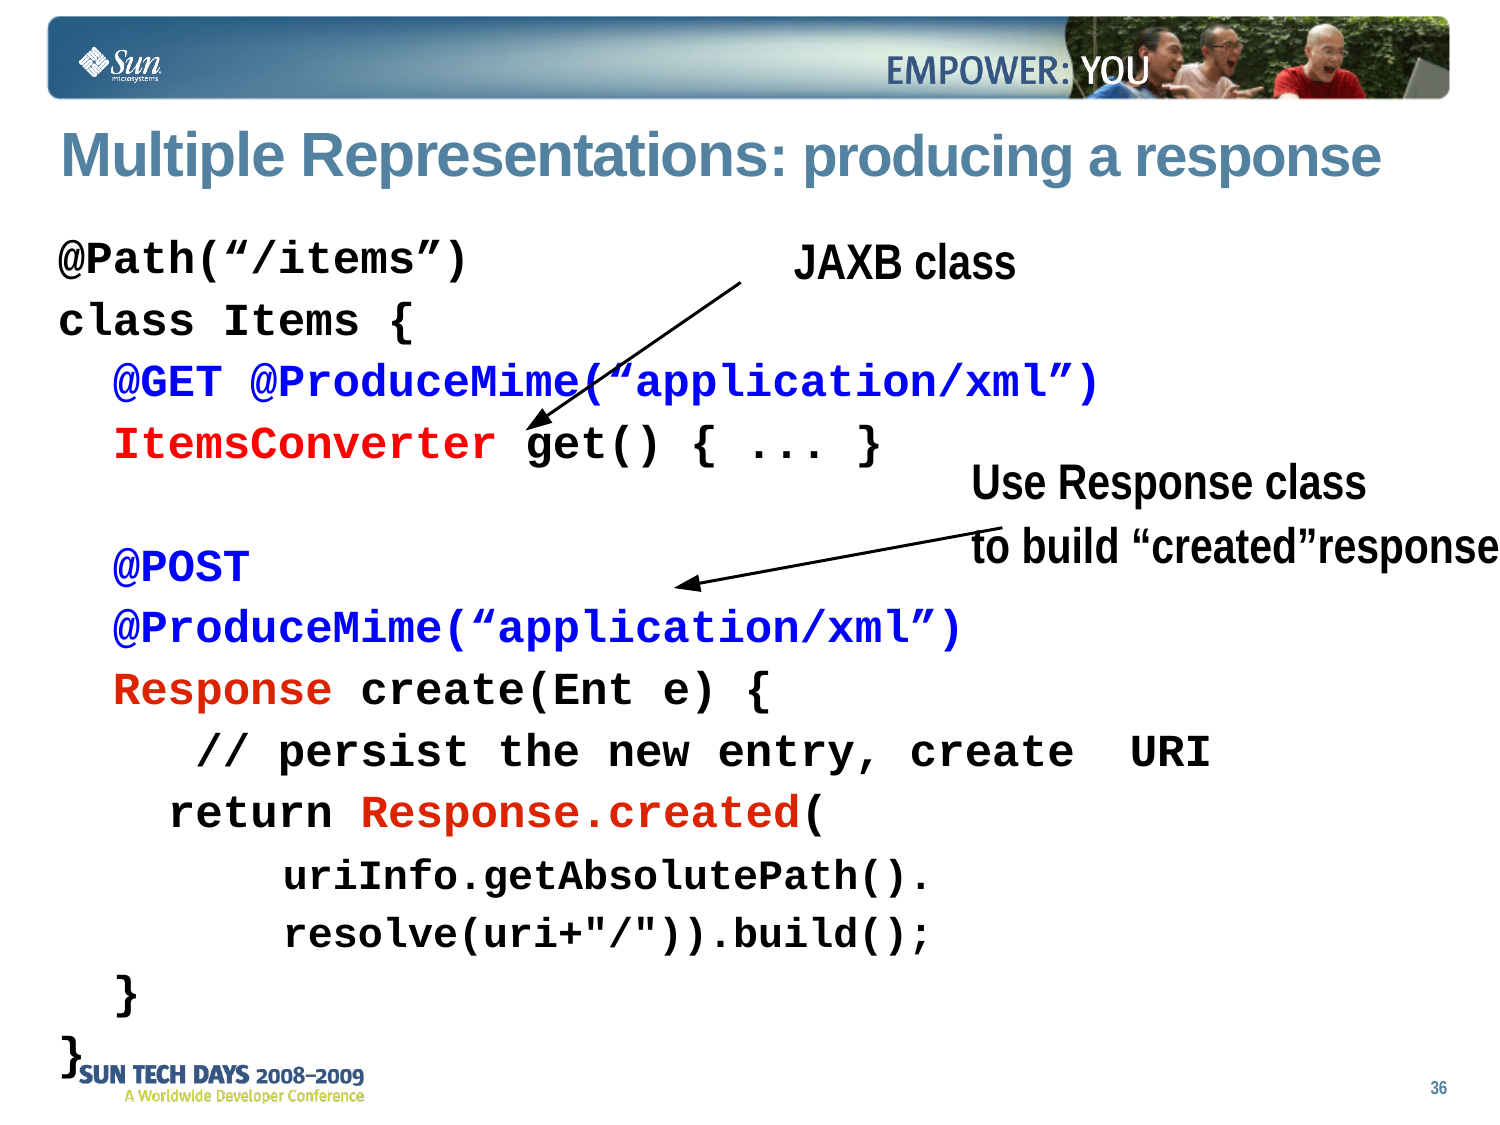

# Multiple Representations: producing a response
@Path(“/items”)
class Items {
 @GET @ProduceMime(“application/xml”)
 ItemsConverter get() { ... }
 @POST
 @ProduceMime(“application/xml”)
 Response create(Ent e) {
 // persist the new entry, create URI
 return Response.created(
			uriInfo.getAbsolutePath().
 resolve(uri+"/")).build();
 }
}
JAXB class
Use Response class
to build “created”response